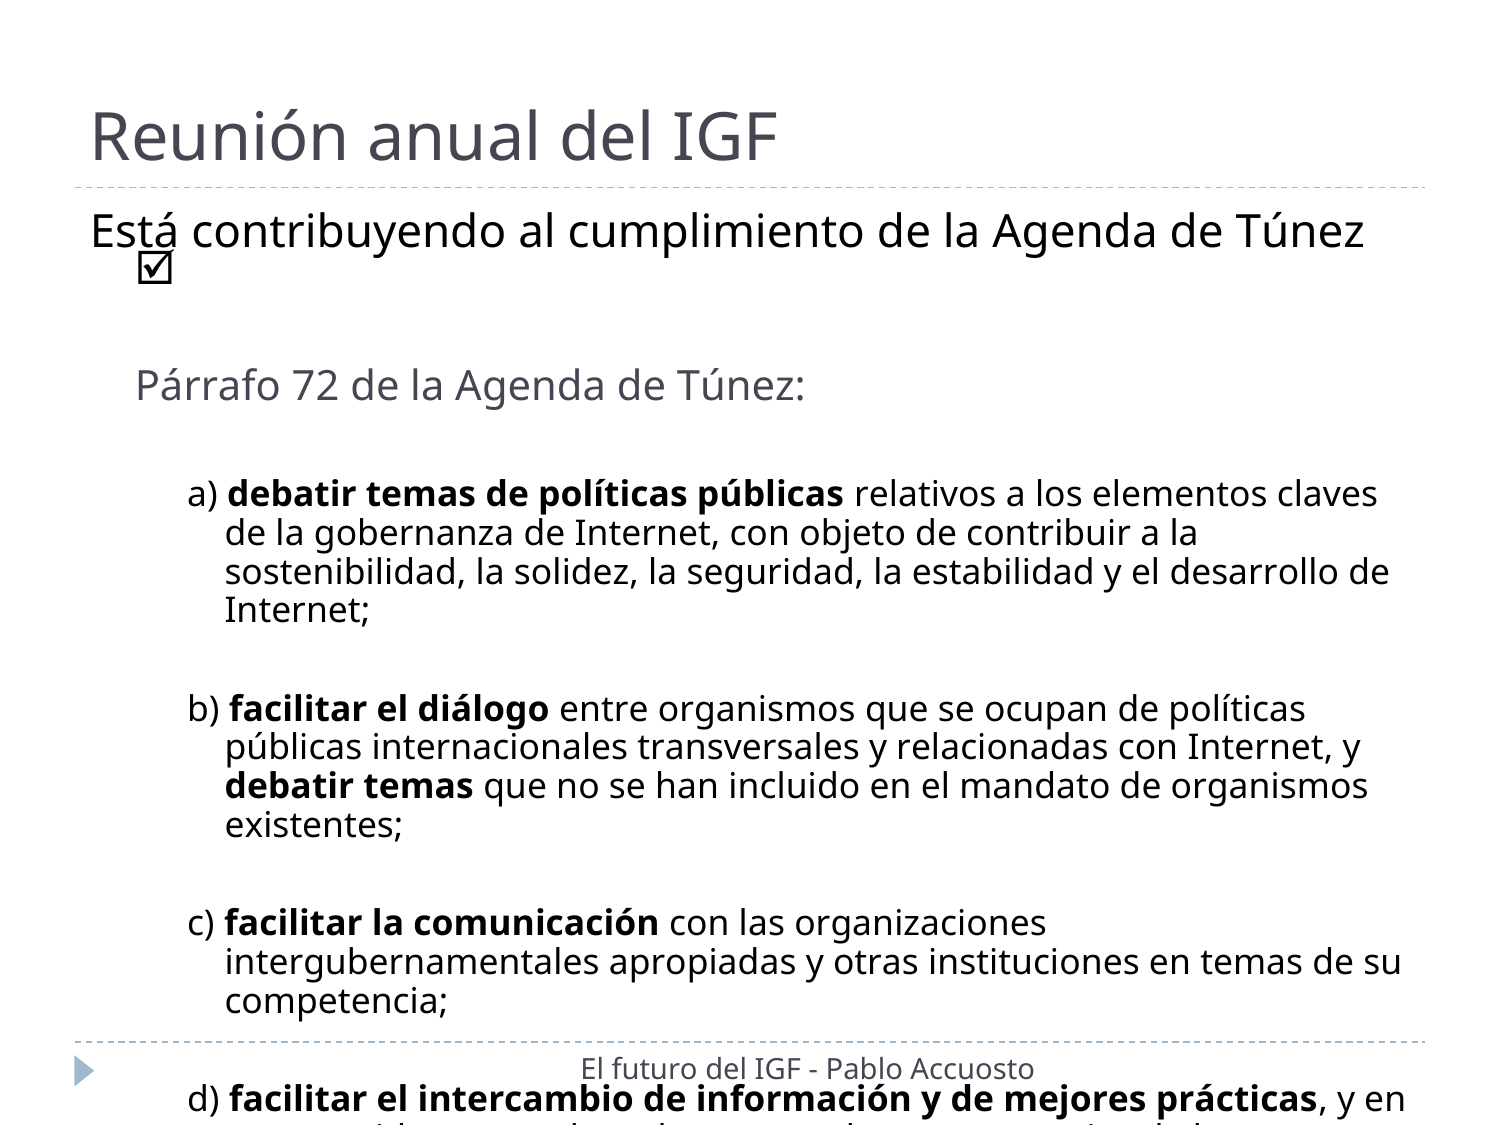

# Reunión anual del IGF
Está contribuyendo al cumplimiento de la Agenda de Túnez 
Párrafo 72 de la Agenda de Túnez:
a) debatir temas de políticas públicas relativos a los elementos claves de la gobernanza de Internet, con objeto de contribuir a la sostenibilidad, la solidez, la seguridad, la estabilidad y el desarrollo de Internet;
b) facilitar el diálogo entre organismos que se ocupan de políticas públicas internacionales transversales y relacionadas con Internet, y debatir temas que no se han incluido en el mandato de organismos existentes;
c) facilitar la comunicación con las organizaciones intergubernamentales apropiadas y otras instituciones en temas de su competencia;
d) facilitar el intercambio de información y de mejores prácticas, y en este sentido aprovechar plenamente las competencias de las comunidades académica, científica y técnica;
El futuro del IGF - Pablo Accuosto